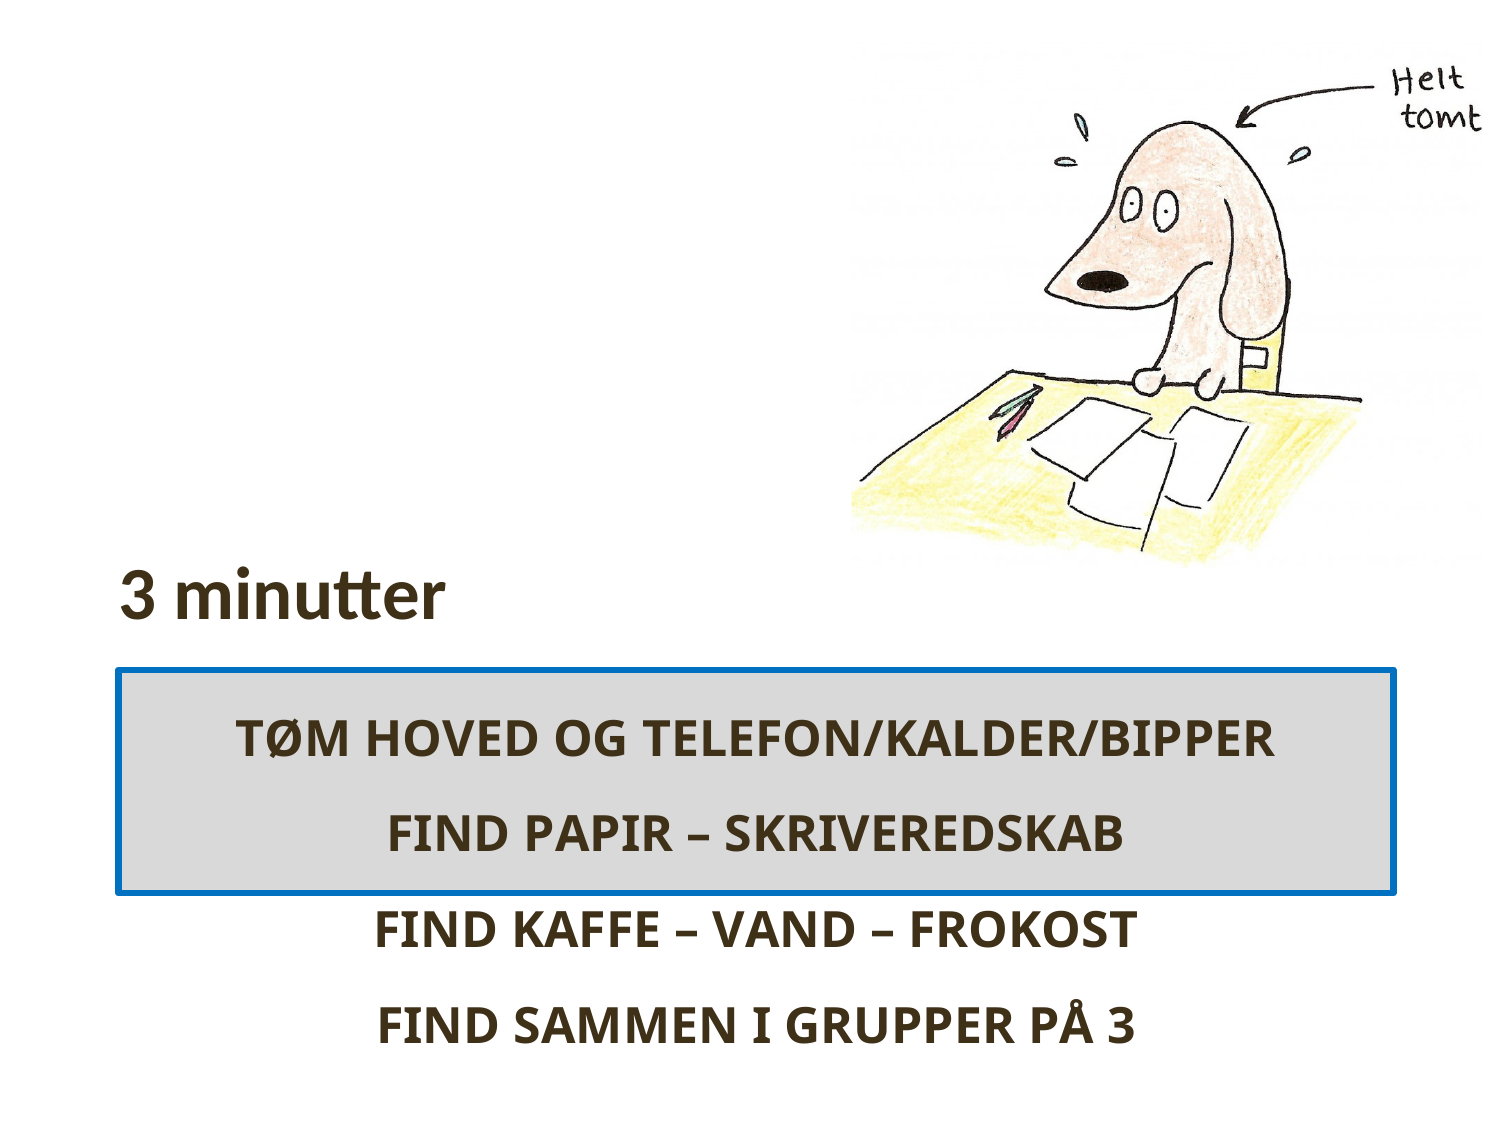

3 minutter
# Tøm hoved og telefon/kalder/Bipper Find papir – skriveredskab Find kaffe – vand – frokost Find sammen i grupper på 3